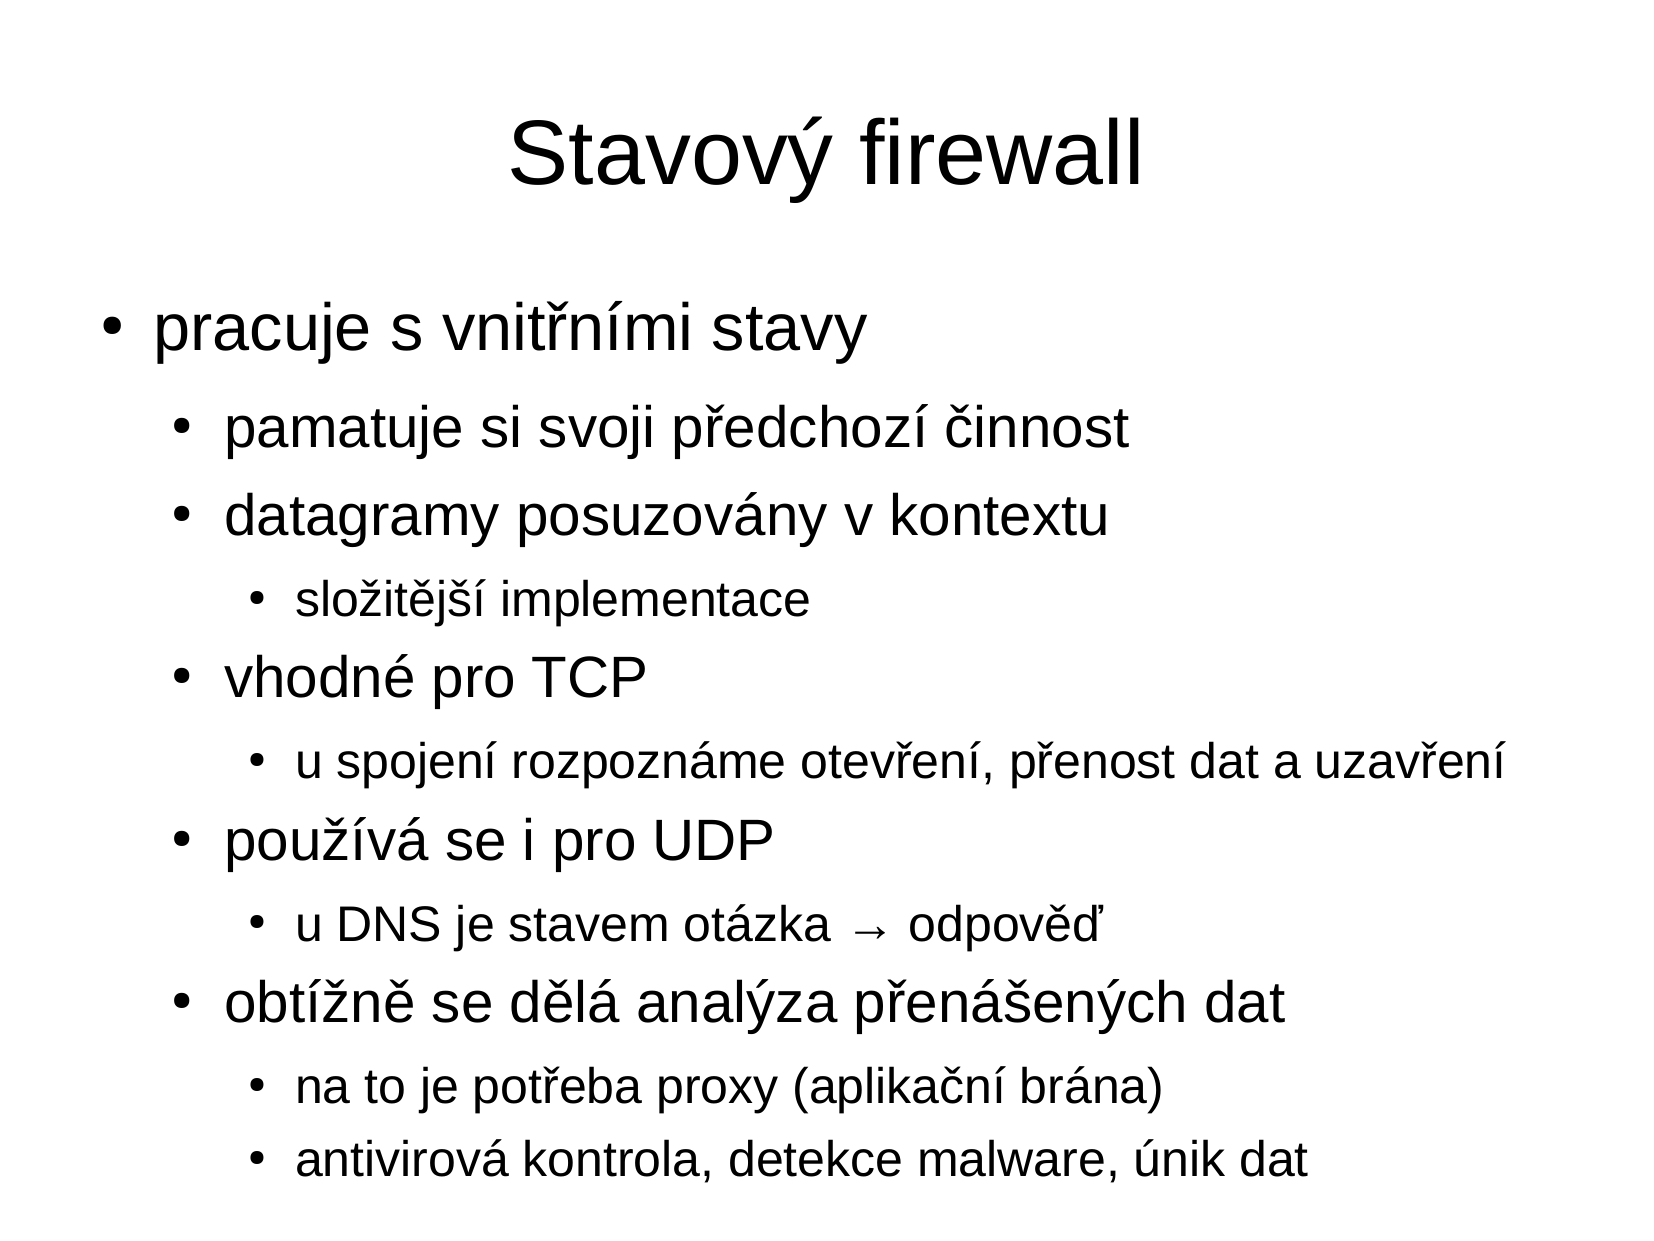

# Stavový firewall
pracuje s vnitřními stavy
pamatuje si svoji předchozí činnost
datagramy posuzovány v kontextu
složitější implementace
vhodné pro TCP
u spojení rozpoznáme otevření, přenost dat a uzavření
používá se i pro UDP
u DNS je stavem otázka → odpověď
obtížně se dělá analýza přenášených dat
na to je potřeba proxy (aplikační brána)
antivirová kontrola, detekce malware, únik dat